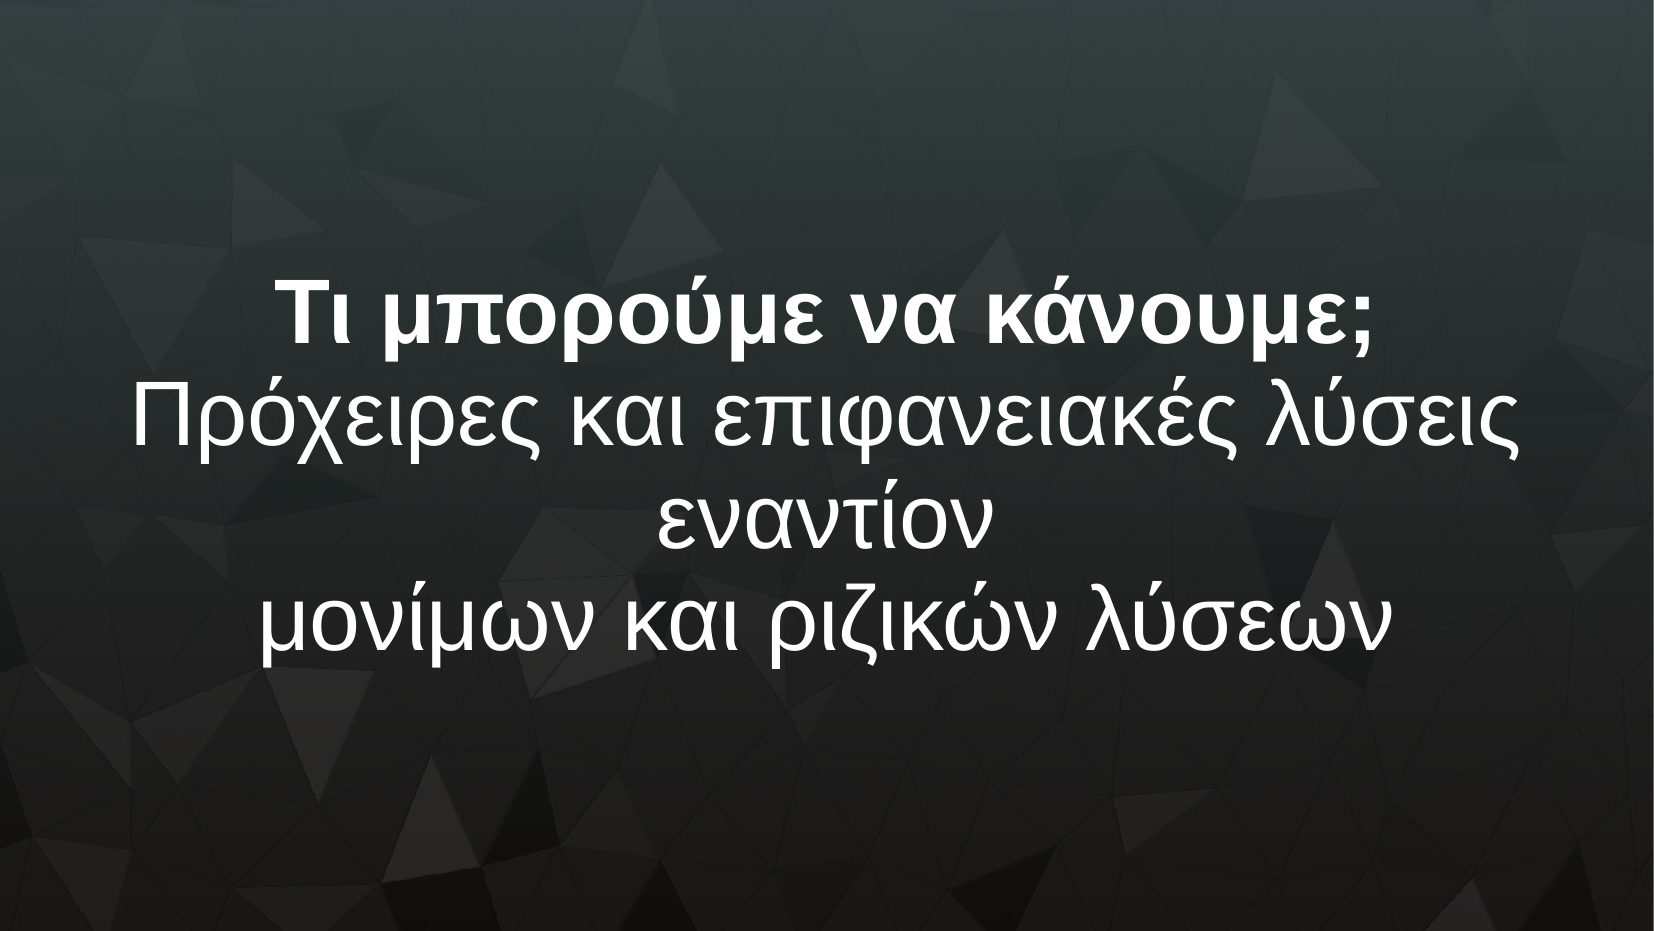

# Τι μπορούμε να κάνουμε; Πρόχειρες και επιφανειακές λύσεις εναντίον μονίμων και ριζικών λύσεων